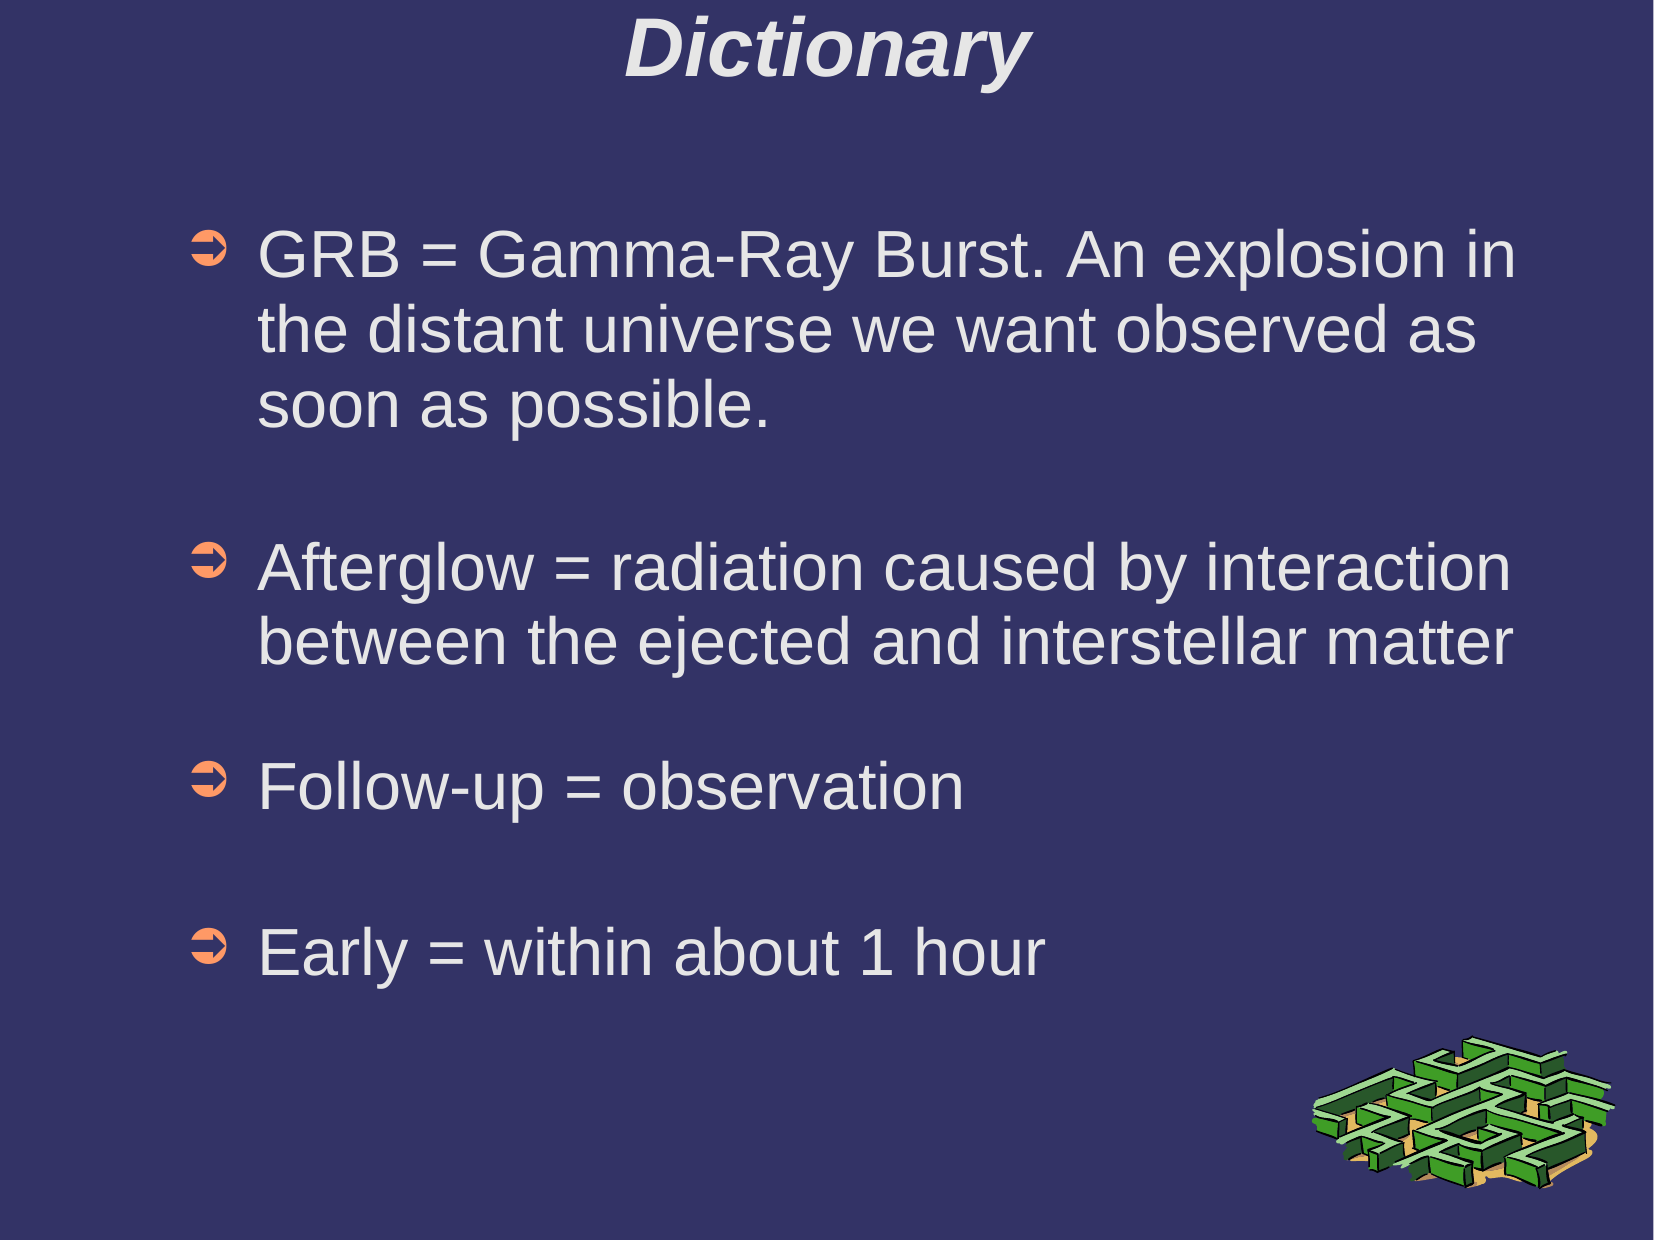

# Dictionary
GRB = Gamma-Ray Burst. An explosion in the distant universe we want observed as soon as possible.
Afterglow = radiation caused by interaction between the ejected and interstellar matter
Follow-up = observation
Early = within about 1 hour